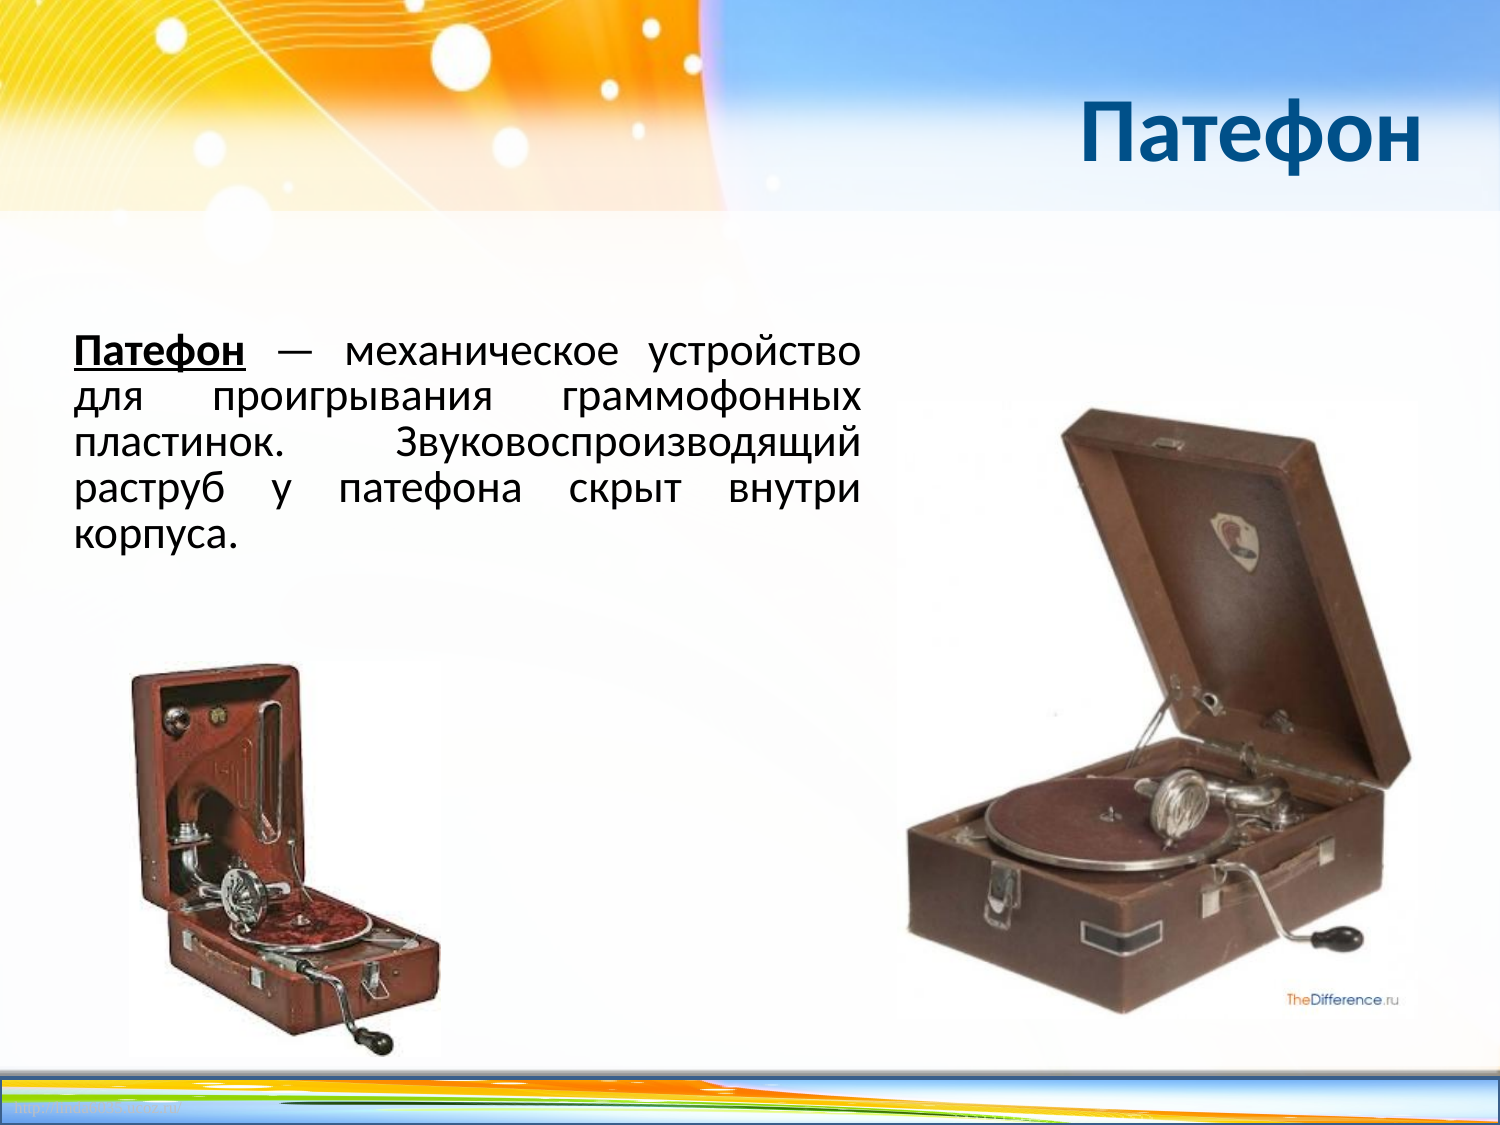

# Патефон
Патефон — механическое устройство для проигрывания граммофонных пластинок. Звуковоспроизводящий раструб у патефона скрыт внутри корпуса.